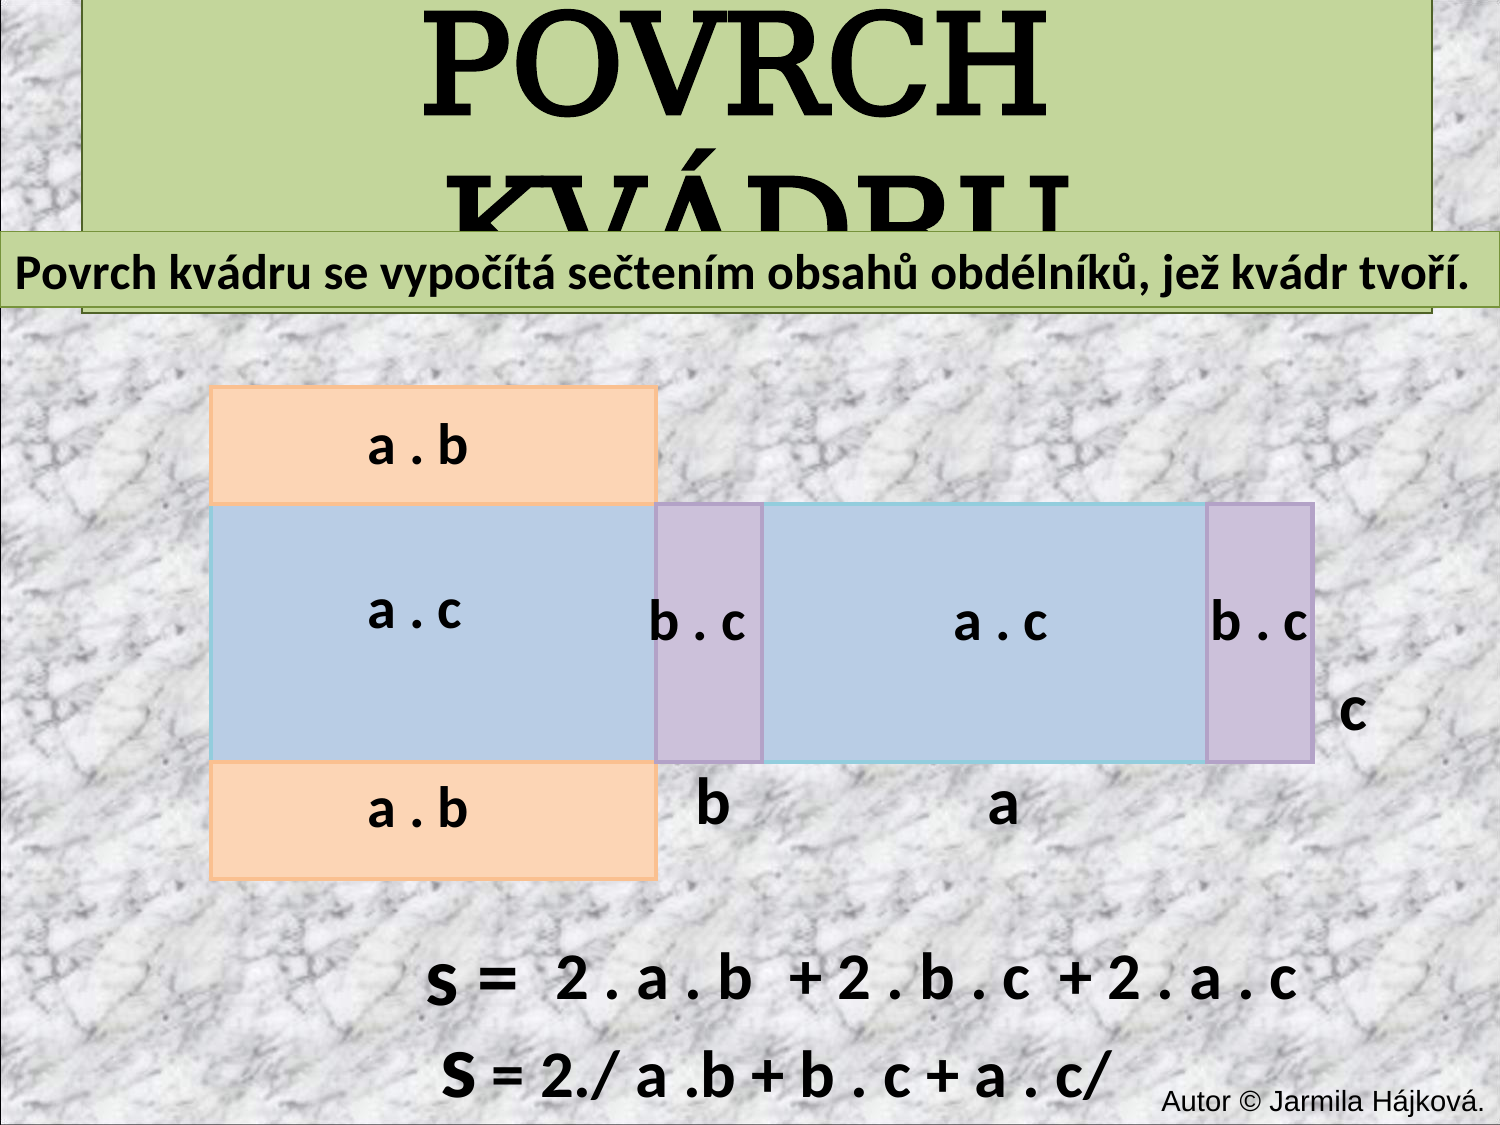

# POVRCH KVÁDRU
Povrch kvádru se vypočítá sečtením obsahů obdélníků, jež kvádr tvoří.
a . b
a . c
b . c
a . c
b . c
c
b
a
a . b
s =
2 . a . b
+ 2 . b . c
+ 2 . a . c
s = 2./ a .b + b . c + a . c/
Autor © Jarmila Hájková.